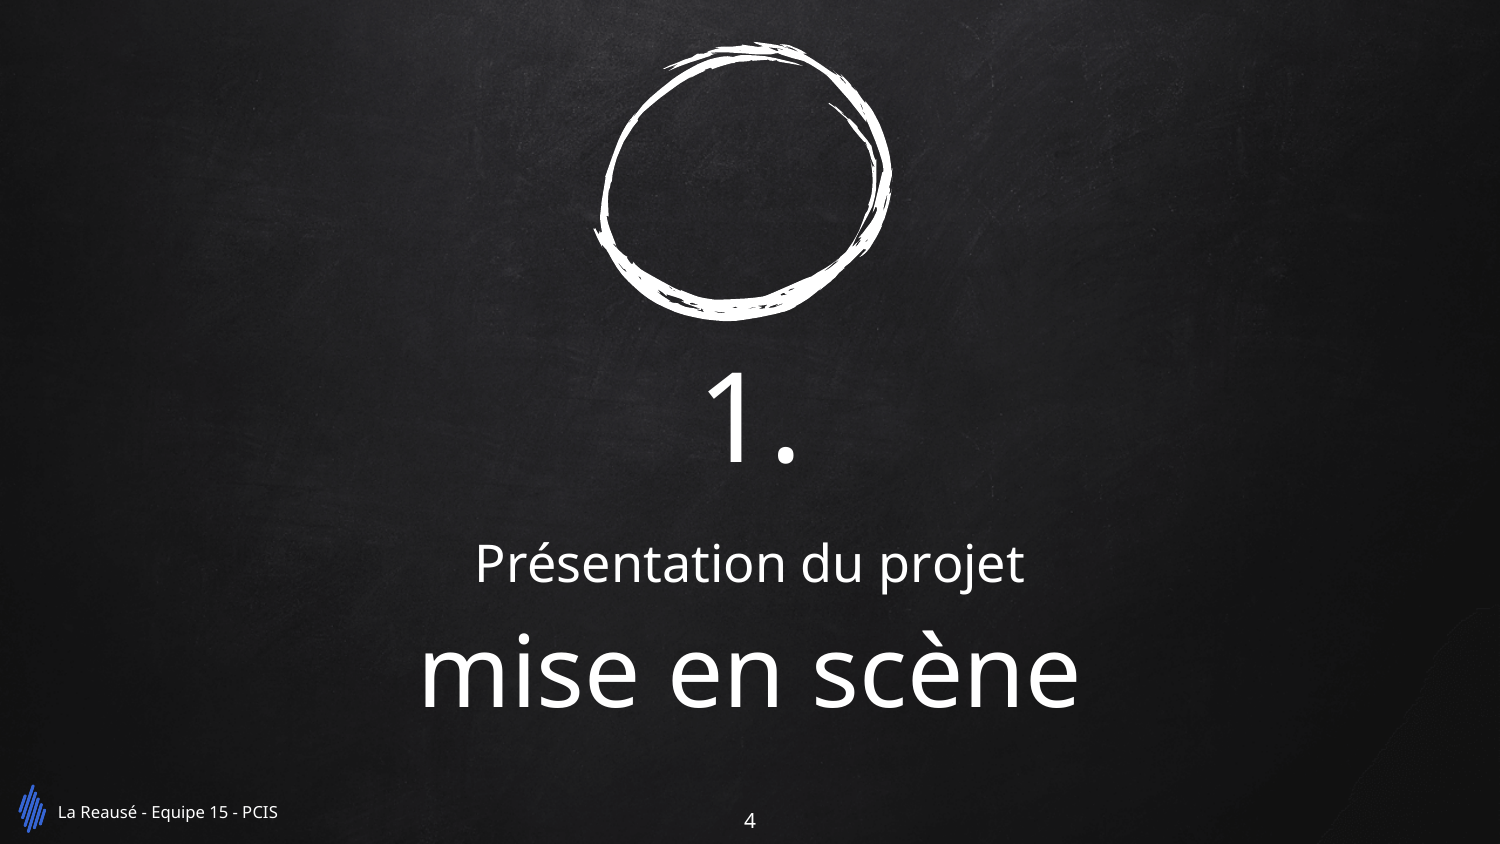

# 1.
mise en scène
Présentation du projet
La Reausé - Equipe 15 - PCIS